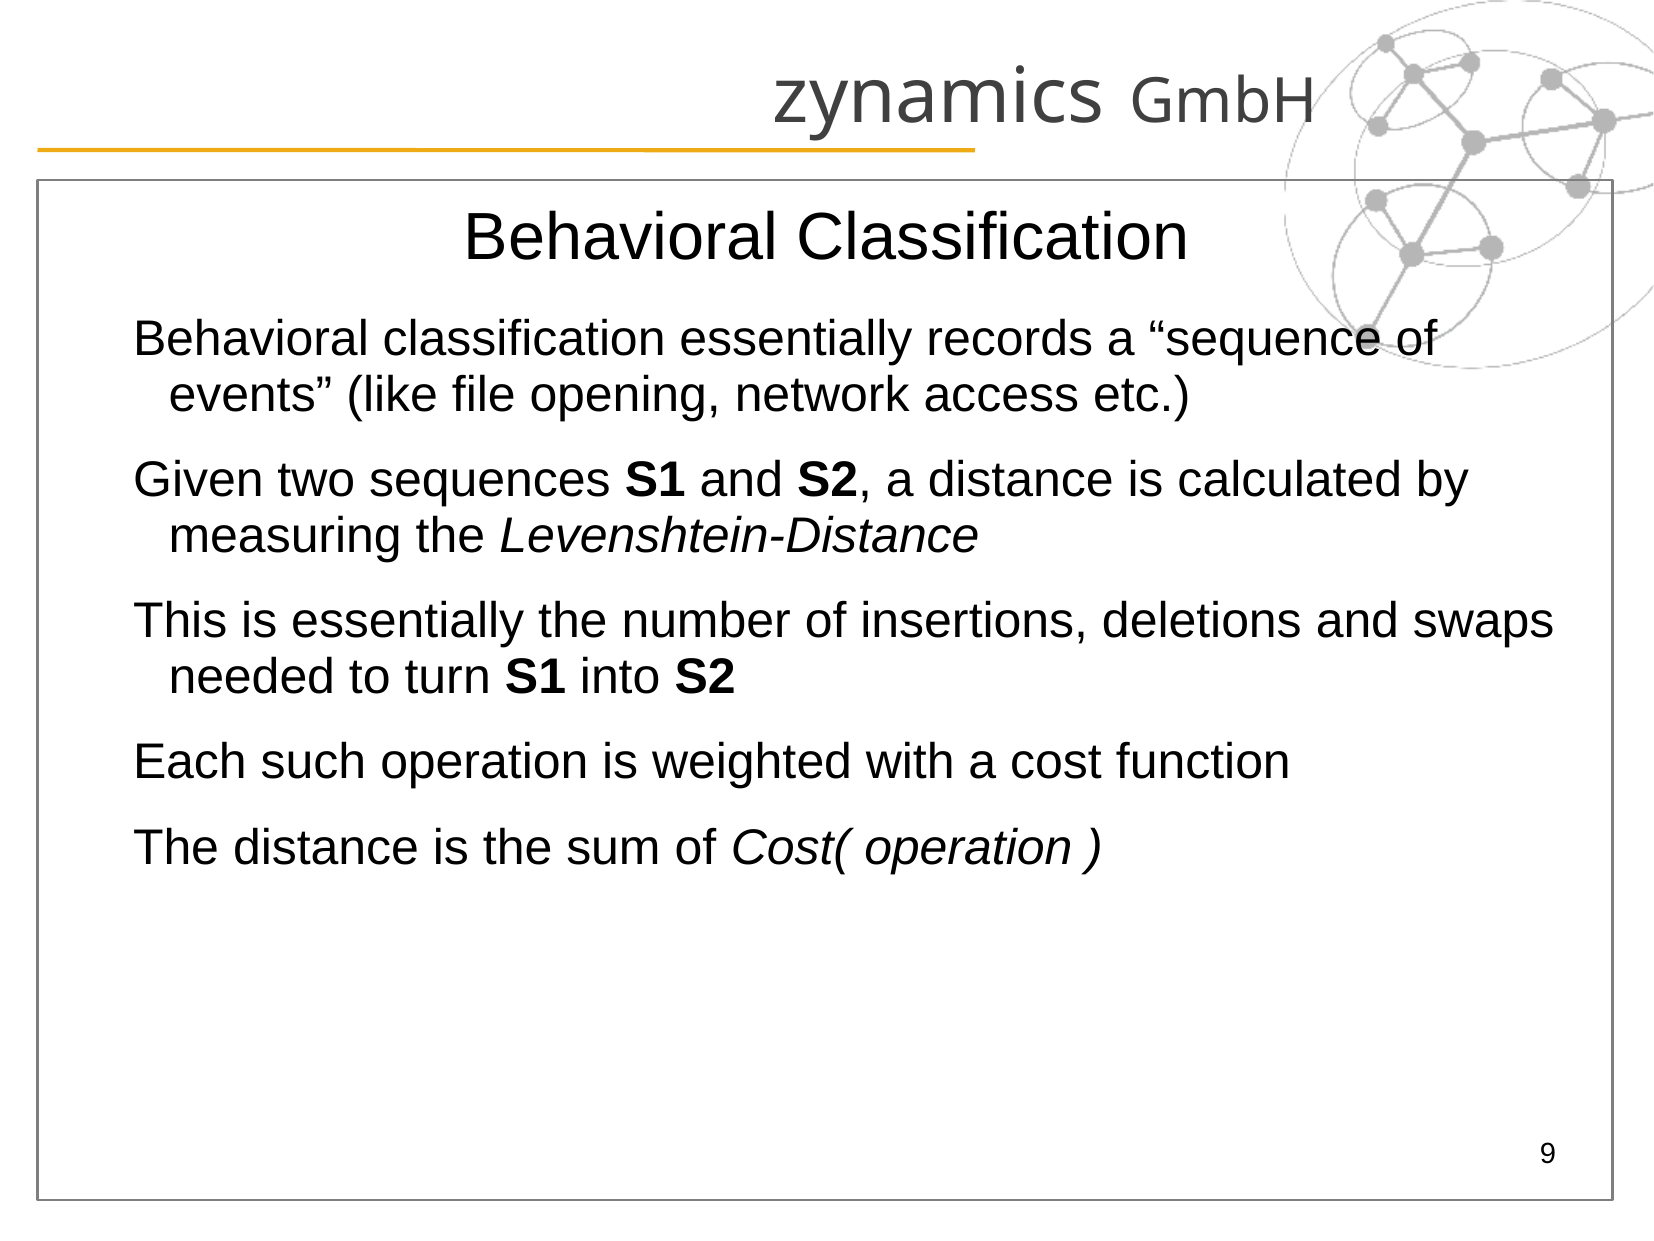

zynamics GmbH
# Behavioral Classification
Behavioral classification essentially records a “sequence of events” (like file opening, network access etc.)
Given two sequences S1 and S2, a distance is calculated by measuring the Levenshtein-Distance
This is essentially the number of insertions, deletions and swaps needed to turn S1 into S2
Each such operation is weighted with a cost function
The distance is the sum of Cost( operation )